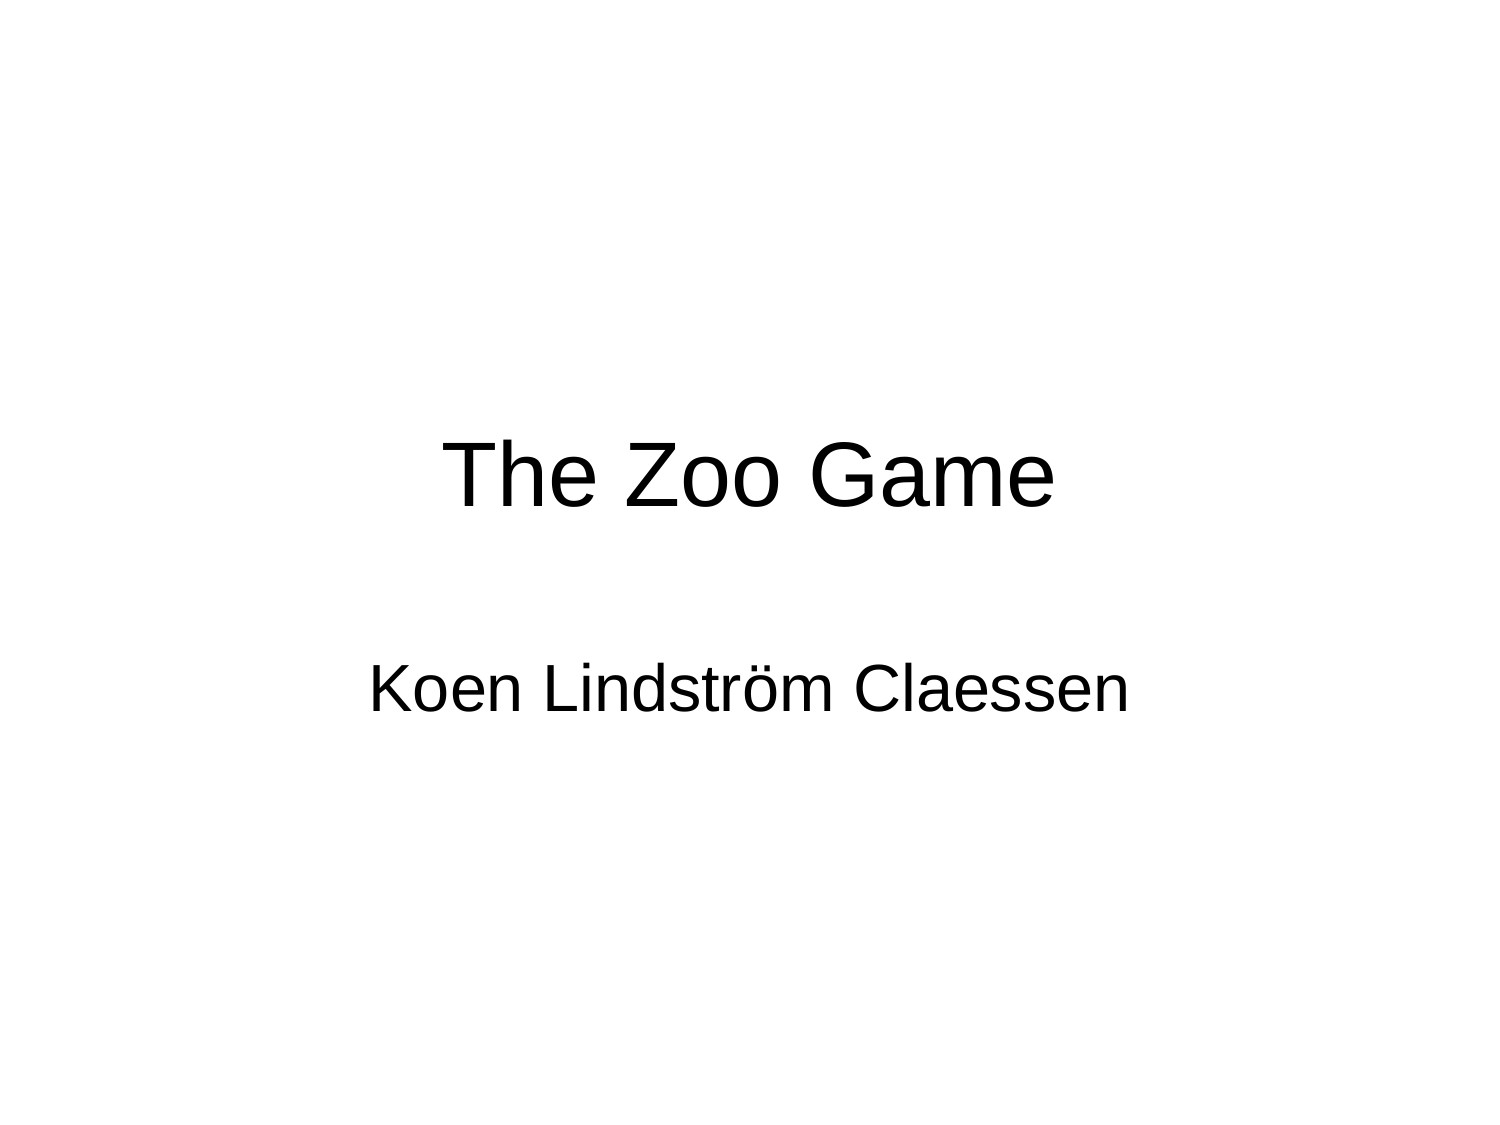

# The Zoo Game
Koen Lindström Claessen